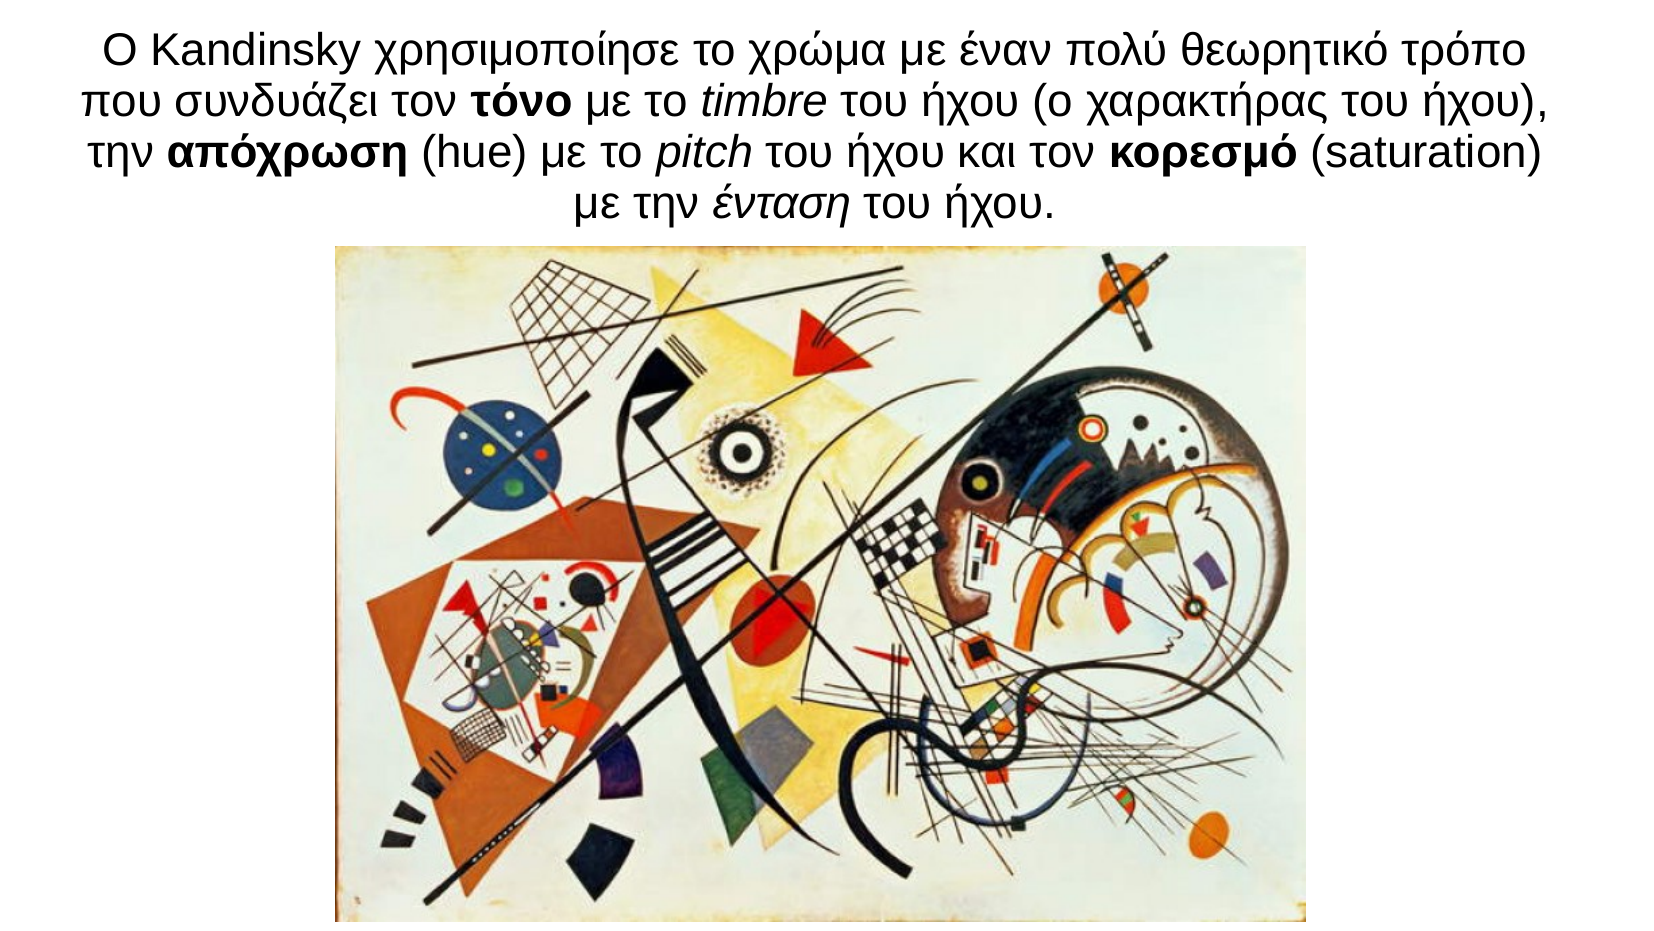

# Ο Kandinsky χρησιμοποίησε το χρώμα με έναν πολύ θεωρητικό τρόπο που συνδυάζει τον τόνο με το timbre του ήχου (ο χαρακτήρας του ήχου), την απόχρωση (hue) με το pitch του ήχου και τον κορεσμό (saturation) με την ένταση του ήχου.